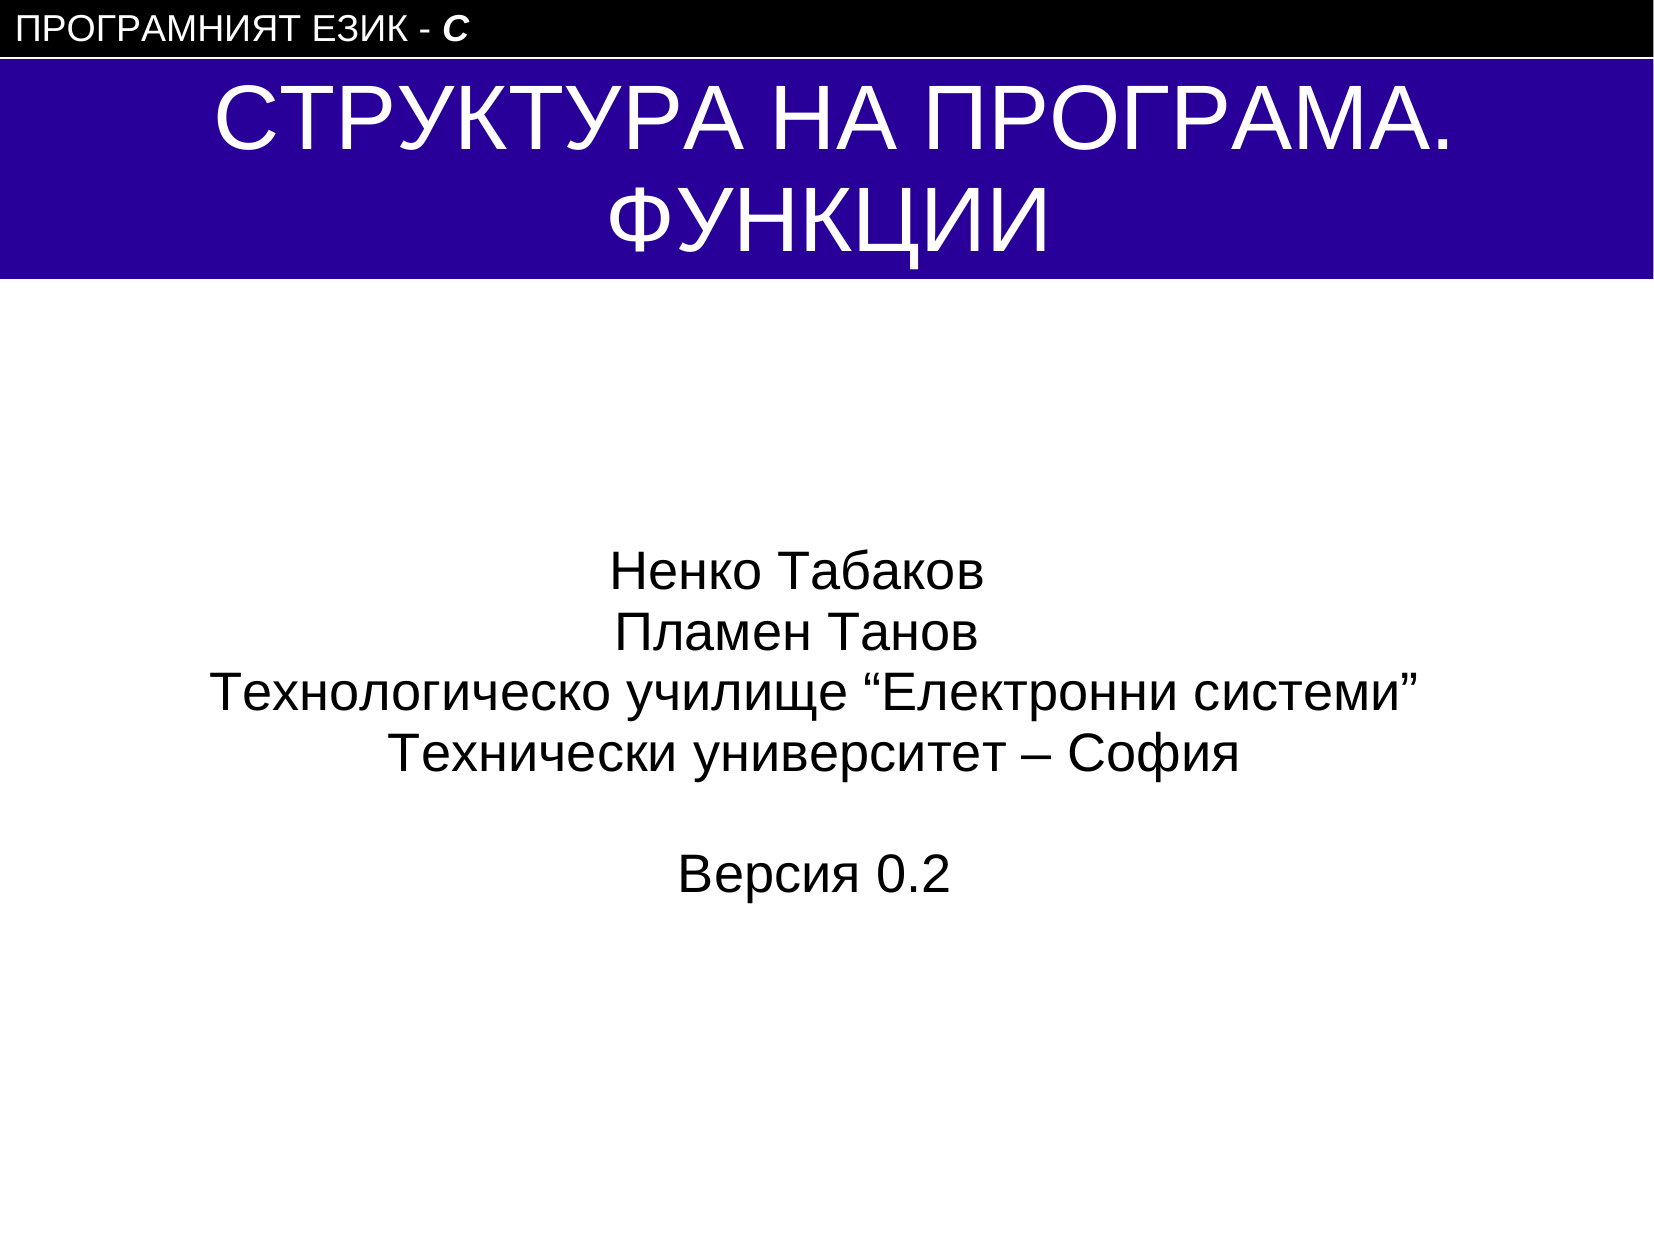

ПРОГРАМНИЯT ЕЗИК - С
 		 СТРУКТУРА НА ПРОГРАМА.
								ФУНКЦИИ
Ненко Табаков
Пламен Танов
Технологическо училище “Електронни системи”
Технически университет – София
Версия 0.2